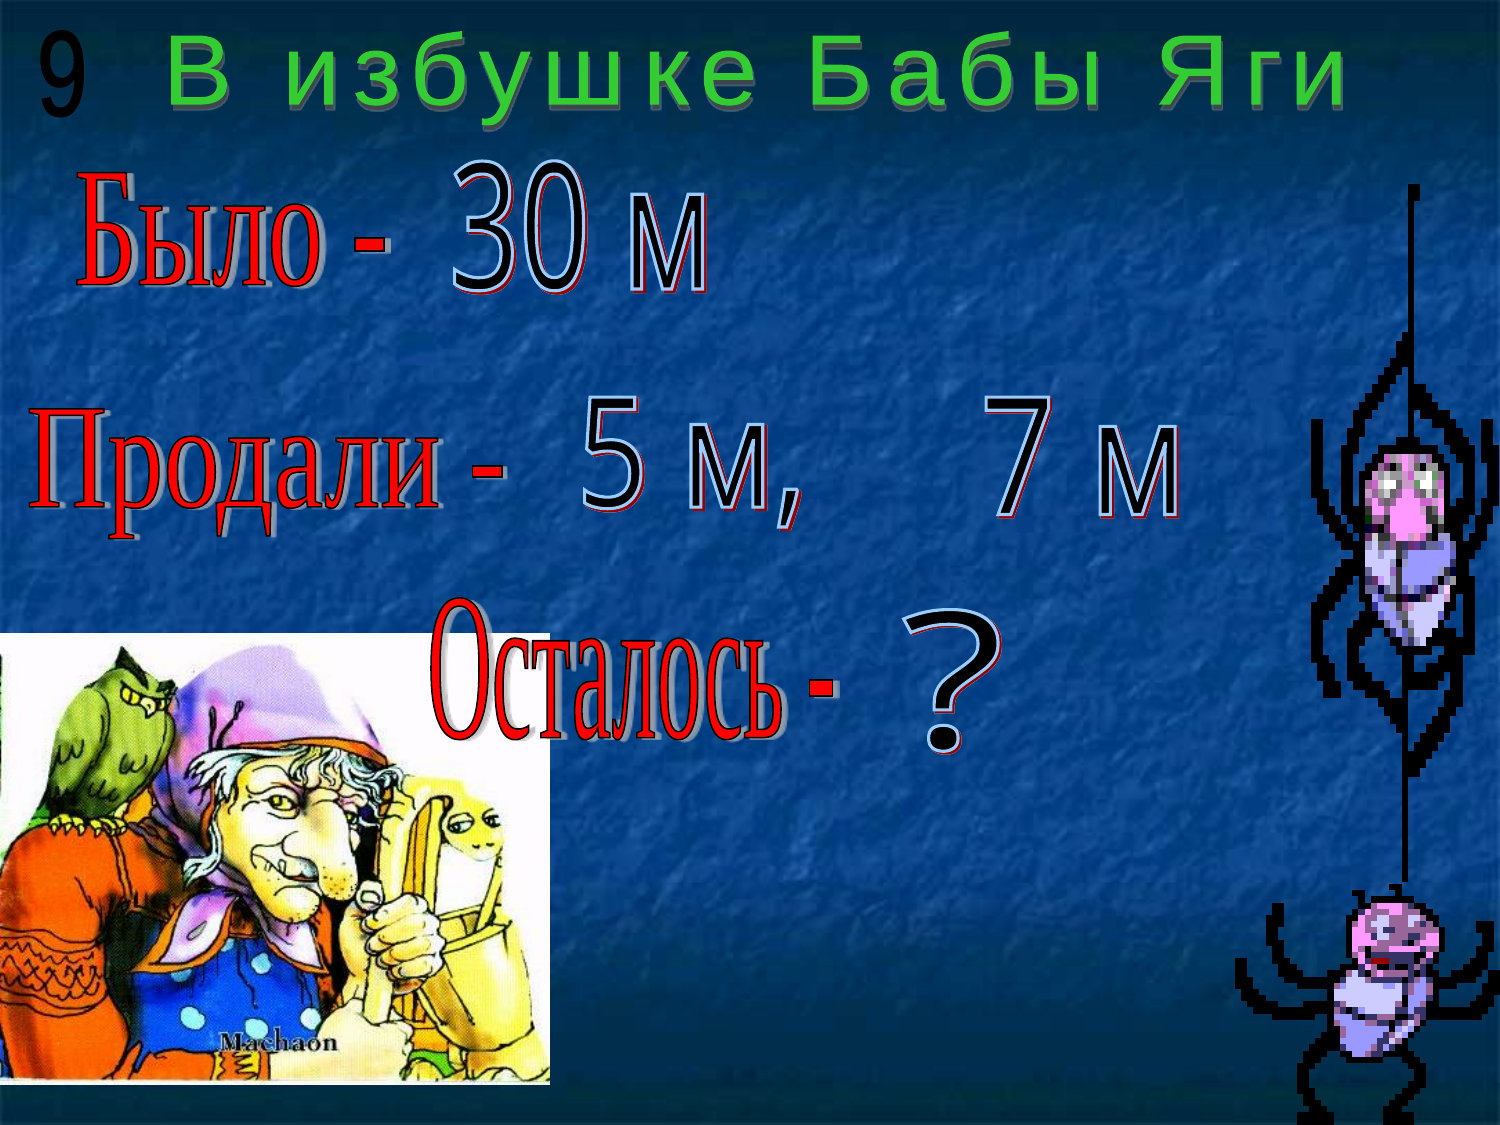

9
В избушке Бабы Яги
30 м
Было -
5 м,
7 м
Продали -
Осталось -
?